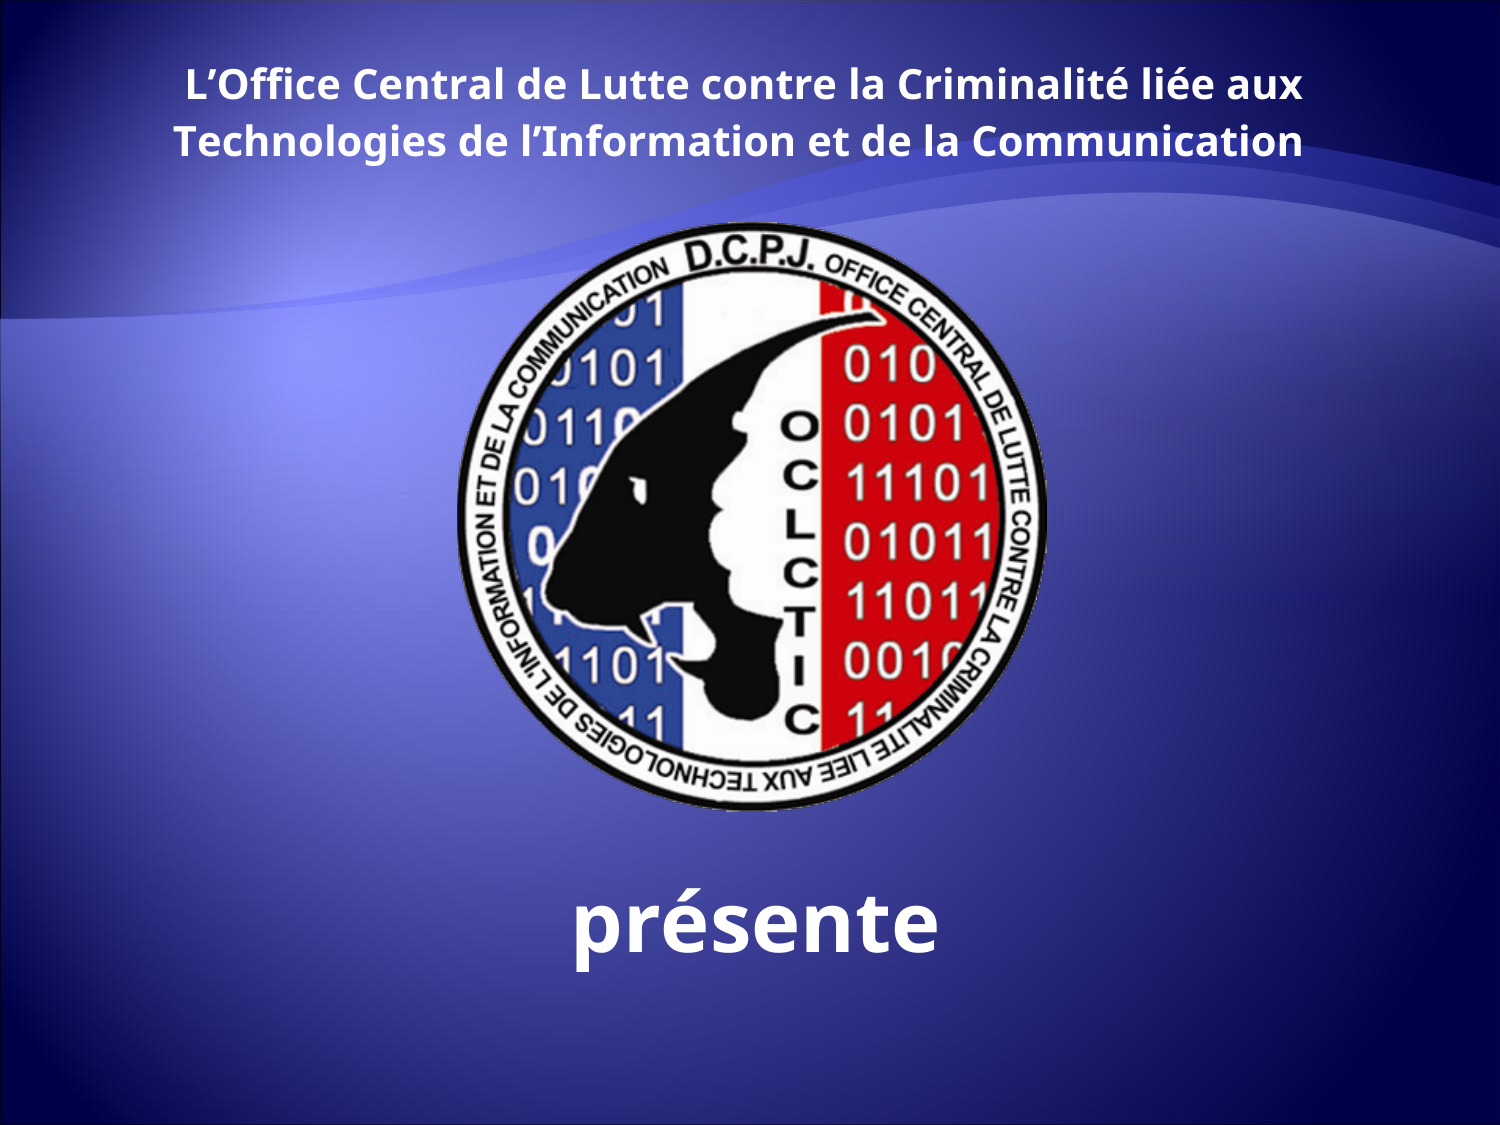

L’Office Central de Lutte contre la Criminalité liée aux Technologies de l’Information et de la Communication
présente